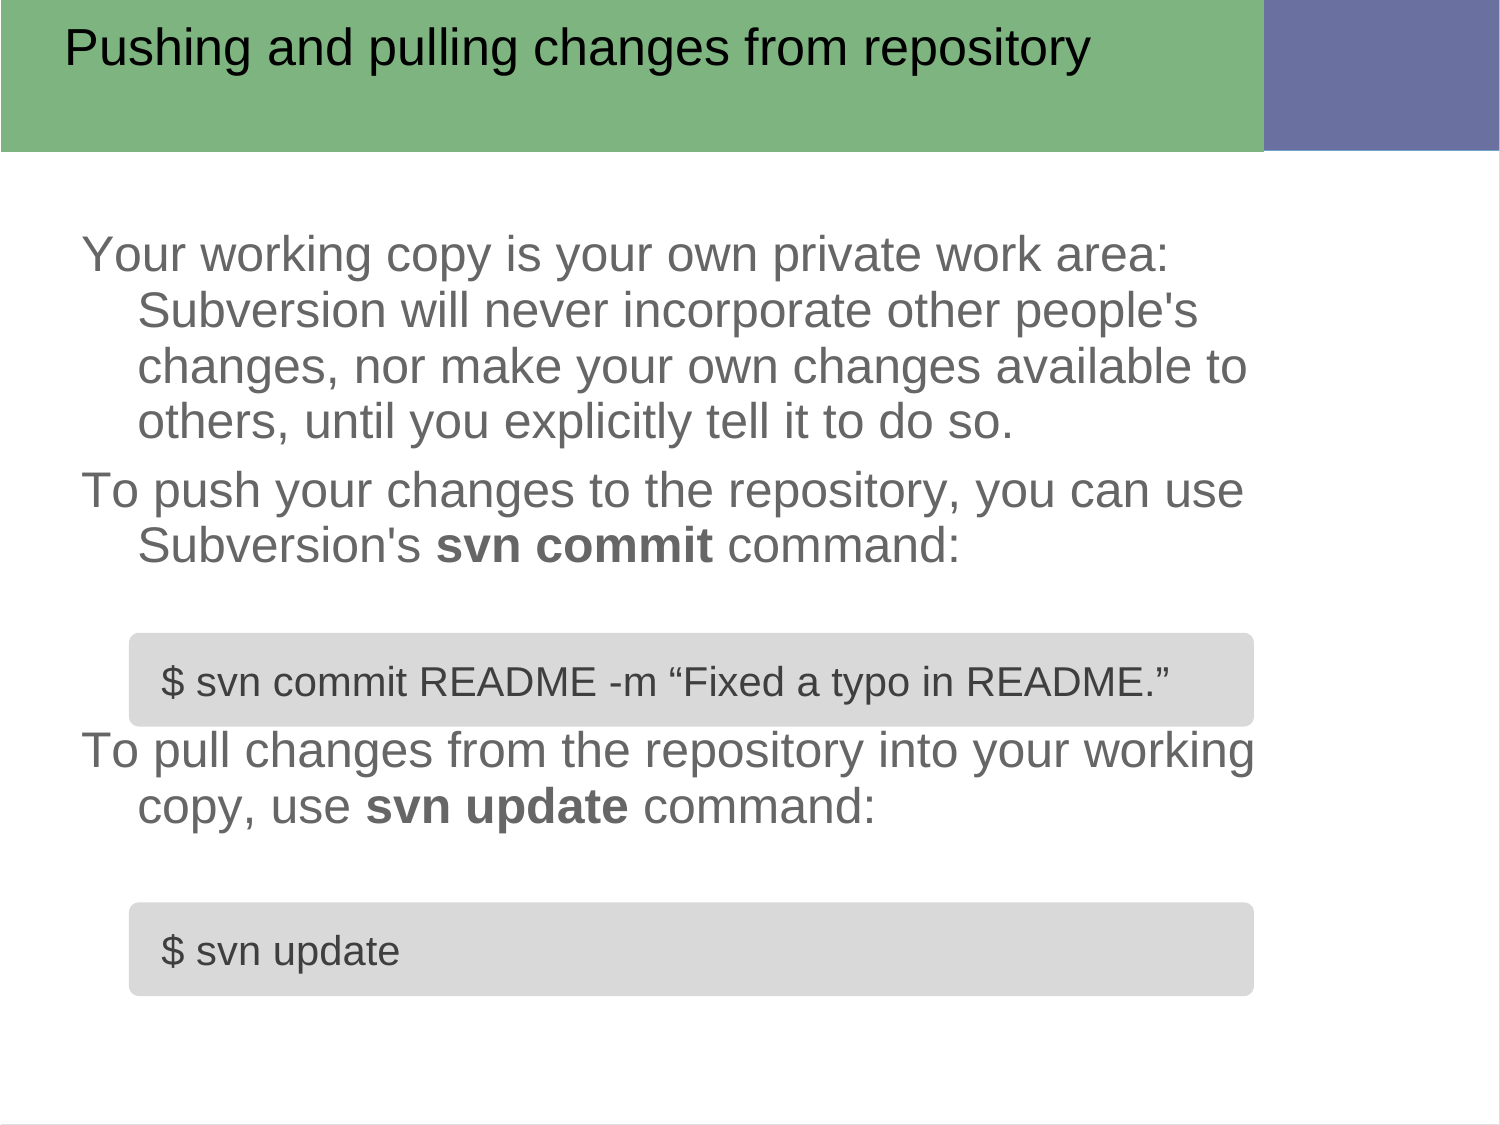

# Pushing and pulling changes from repository
Your working copy is your own private work area: Subversion will never incorporate other people's changes, nor make your own changes available to others, until you explicitly tell it to do so.
To push your changes to the repository, you can use Subversion's svn commit command:
To pull changes from the repository into your working copy, use svn update command:
$ svn commit README -m “Fixed a typo in README.”
$ svn update